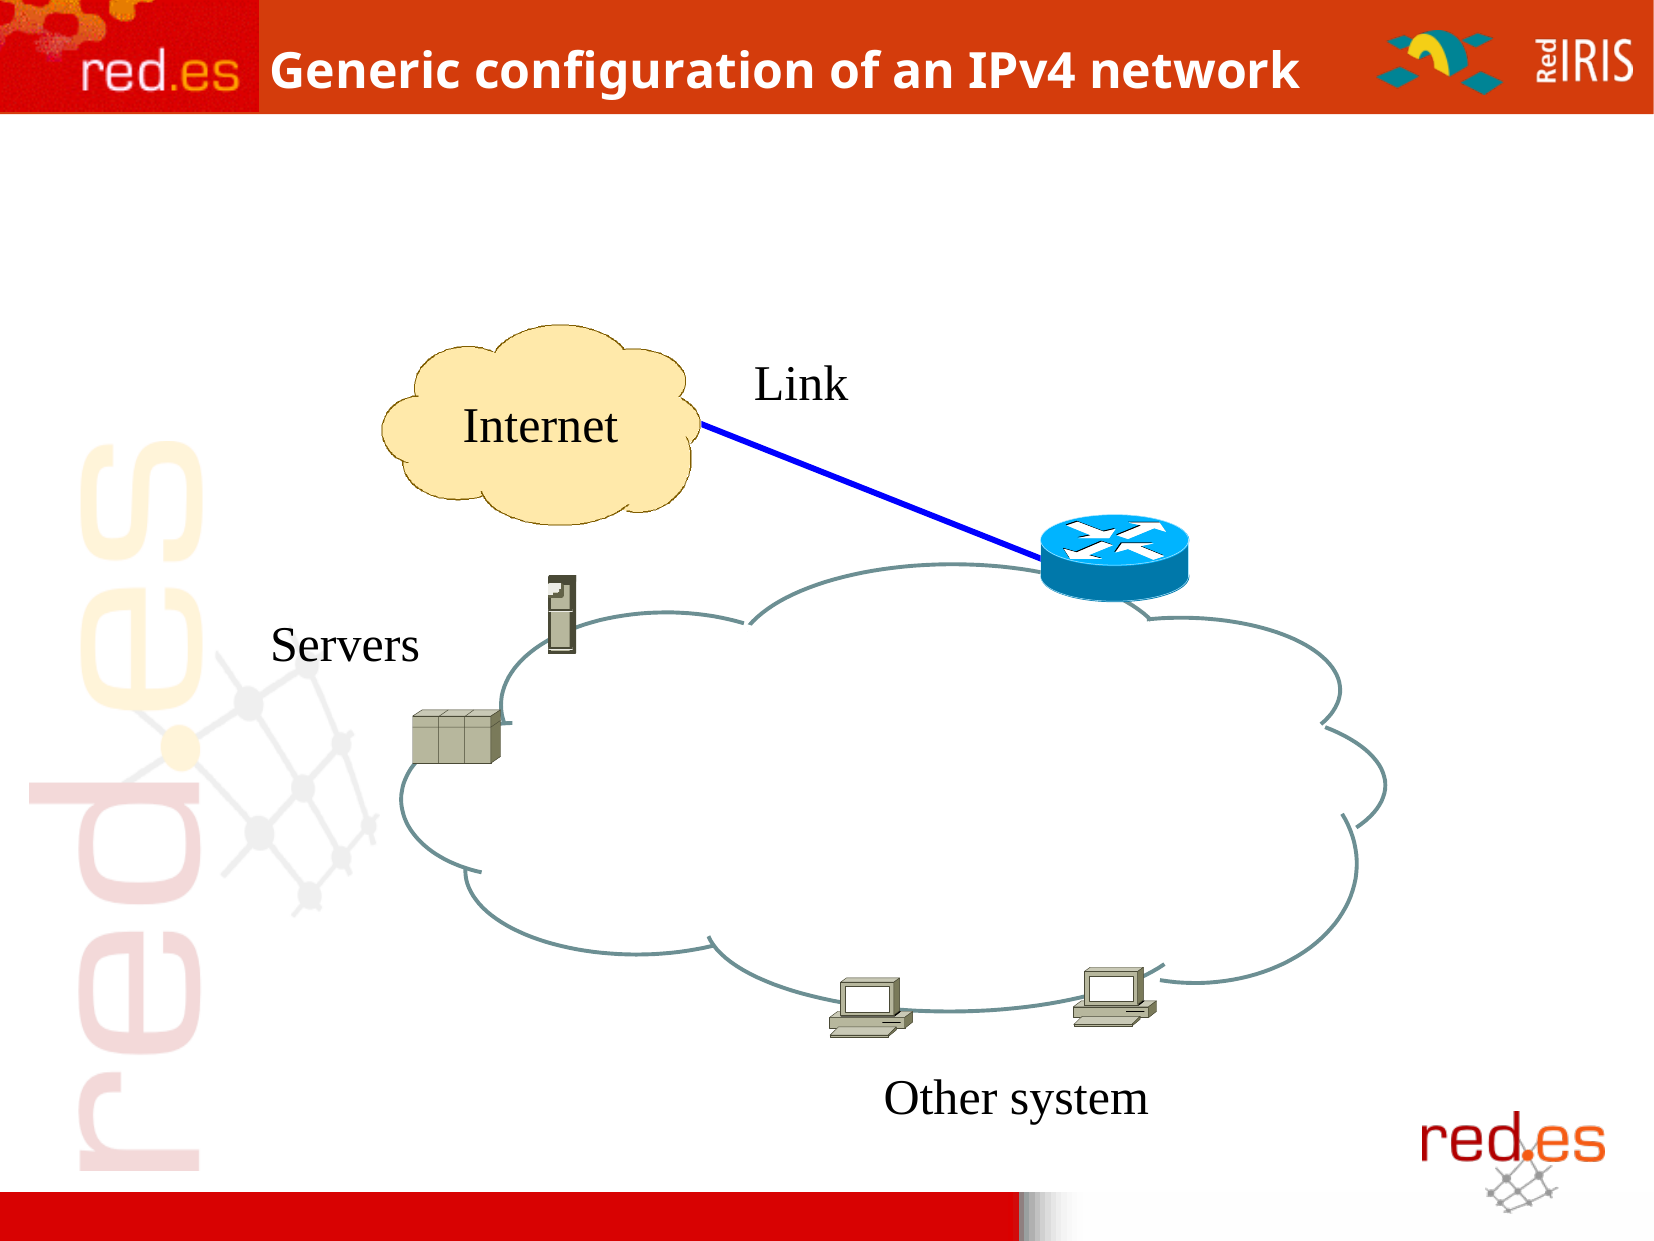

# Generic configuration of an IPv4 network
Internet
Link
Servers
Other system